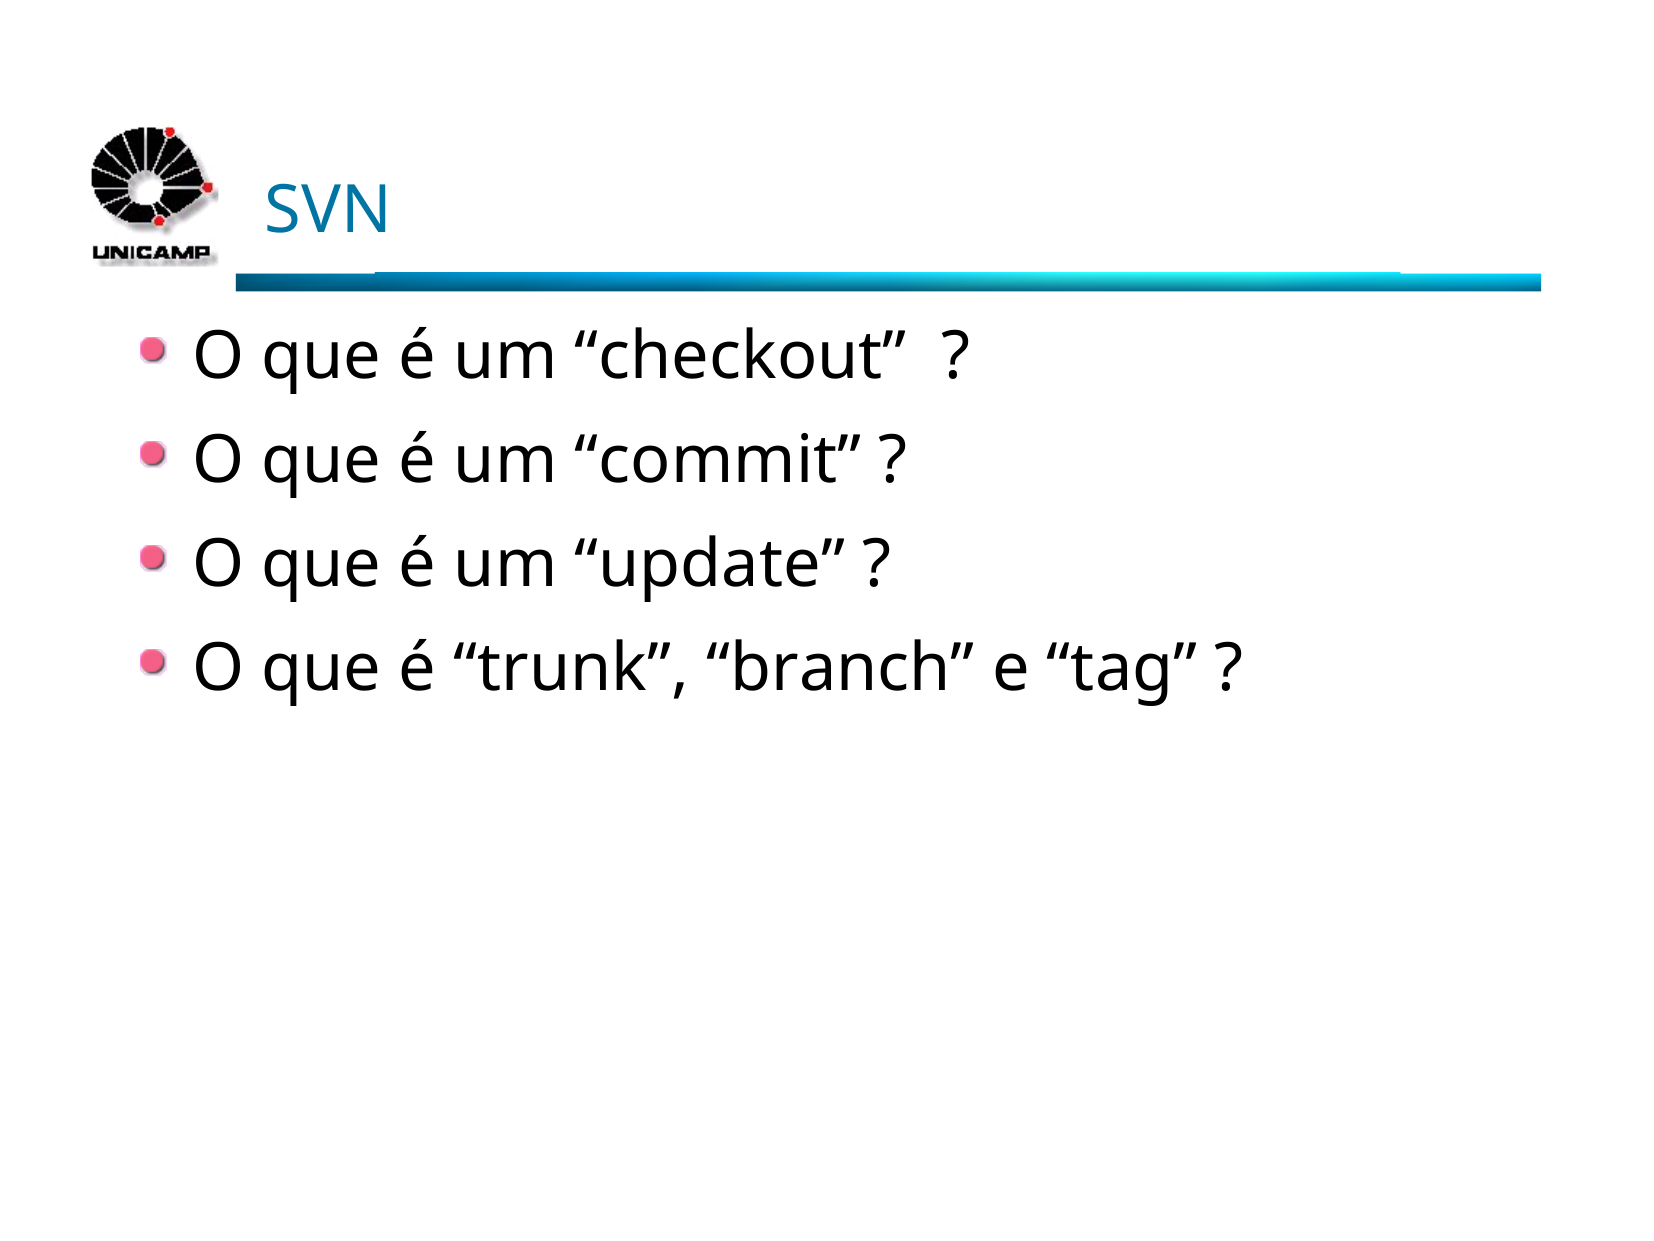

# SVN
O que é um “checkout” ?
O que é um “commit” ?
O que é um “update” ?
O que é “trunk”, “branch” e “tag” ?